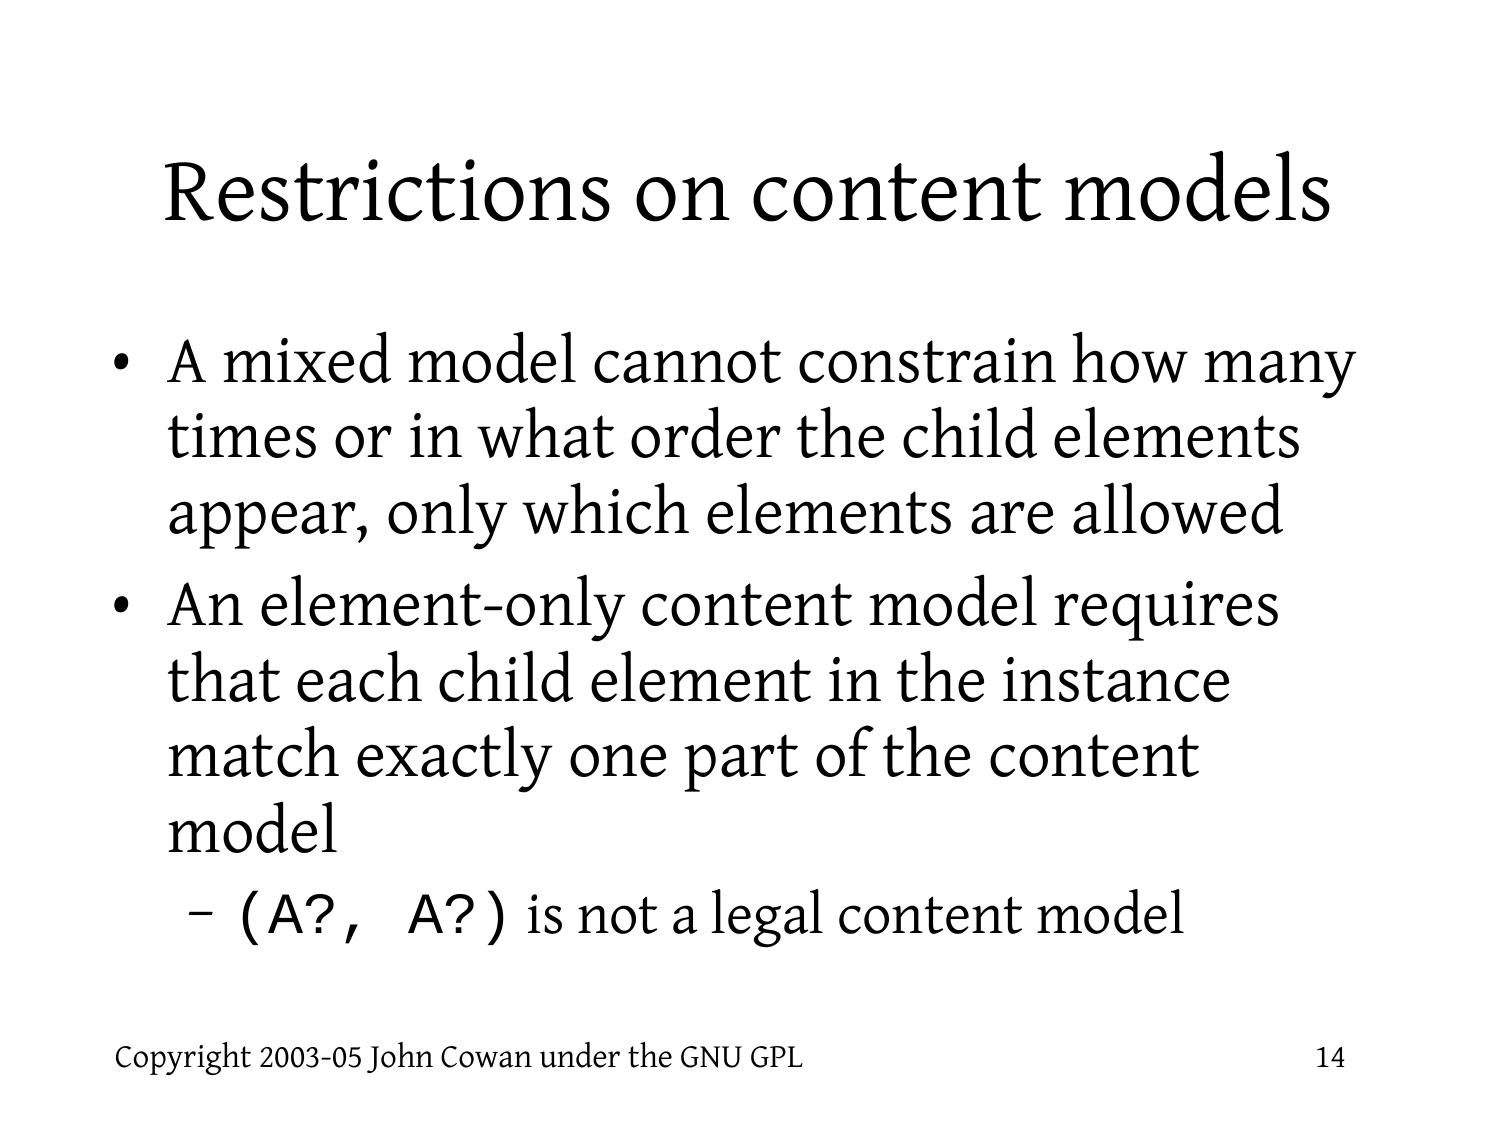

# Restrictions on content models
A mixed model cannot constrain how many times or in what order the child elements appear, only which elements are allowed
An element-only content model requires that each child element in the instance match exactly one part of the content model
(A?, A?) is not a legal content model